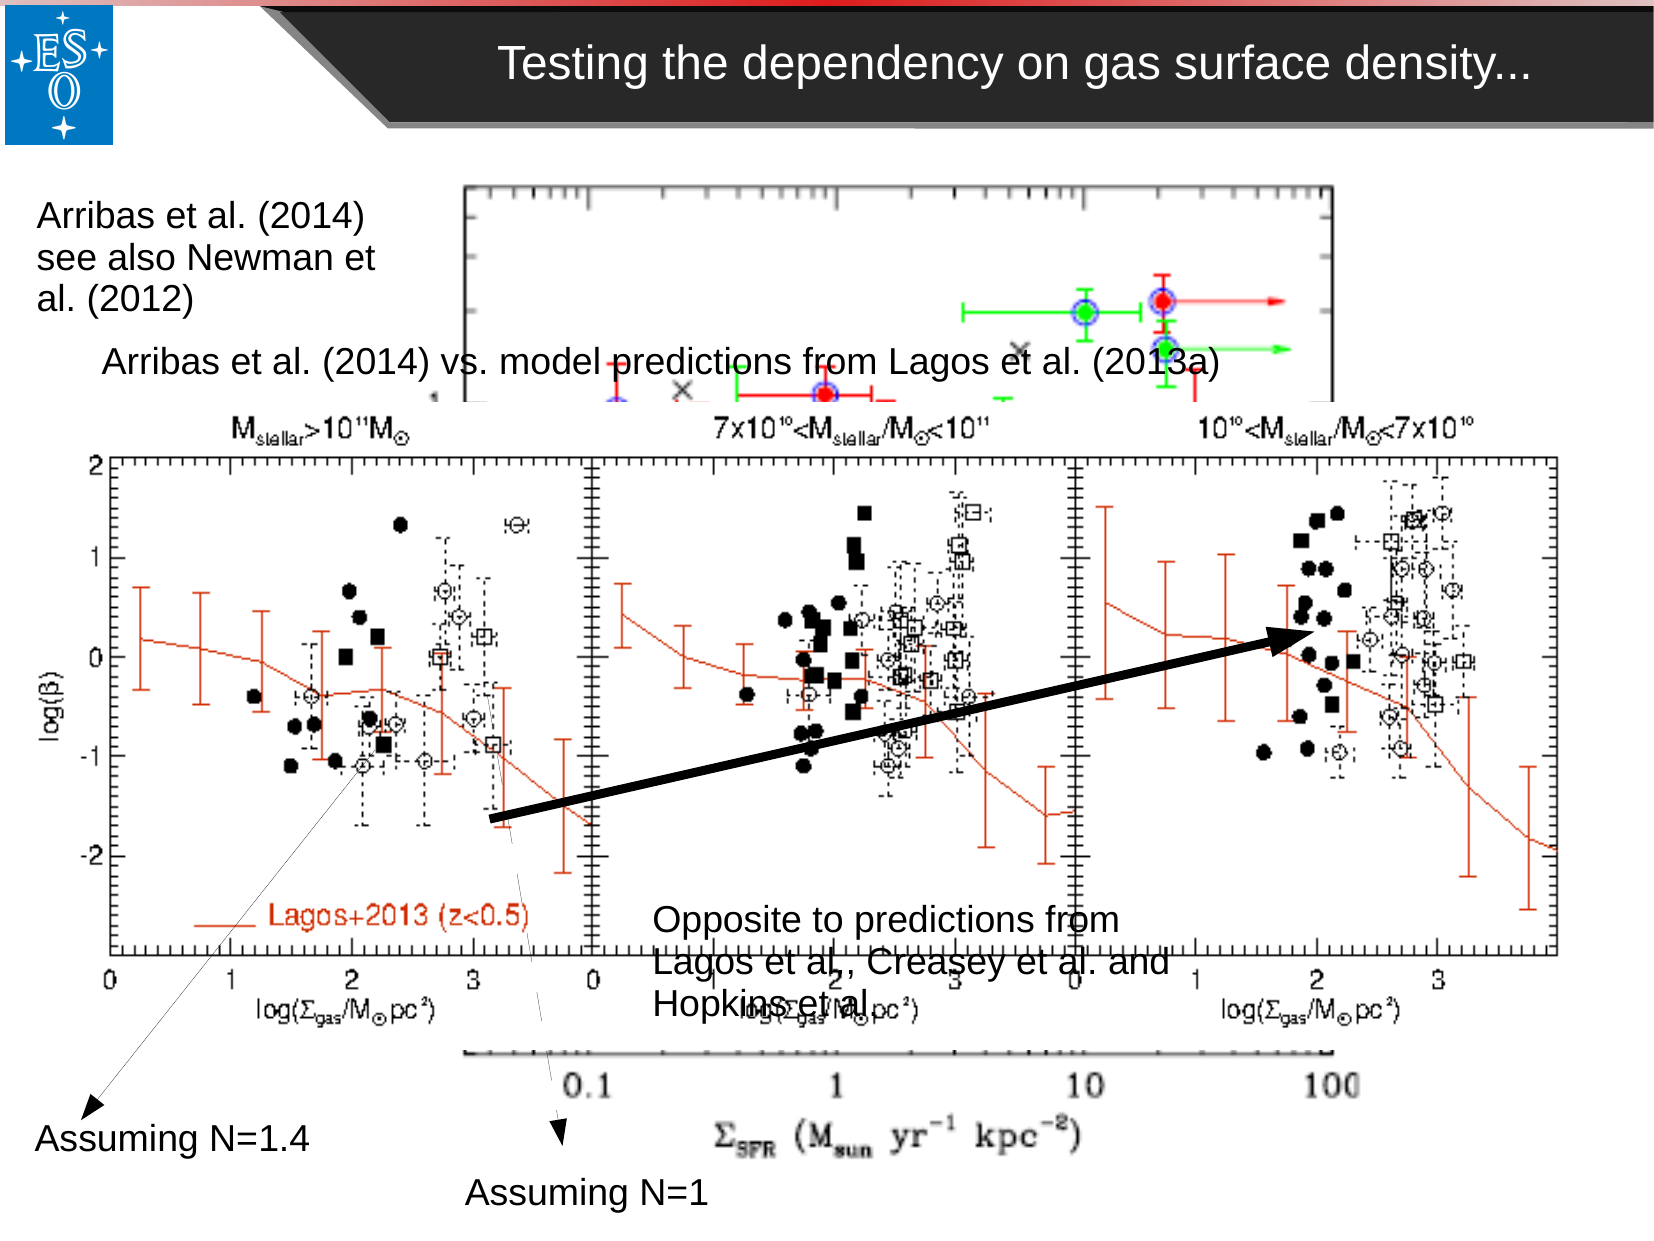

# Testing the dependency on gas surface density...
Arribas et al. (2014)
see also Newman et
al. (2012)
Arribas et al. (2014) vs. model predictions from Lagos et al. (2013a)
Opposite to predictions from Lagos et al., Creasey et al. and Hopkins et al.
Assuming N=1.4
Assuming N=1